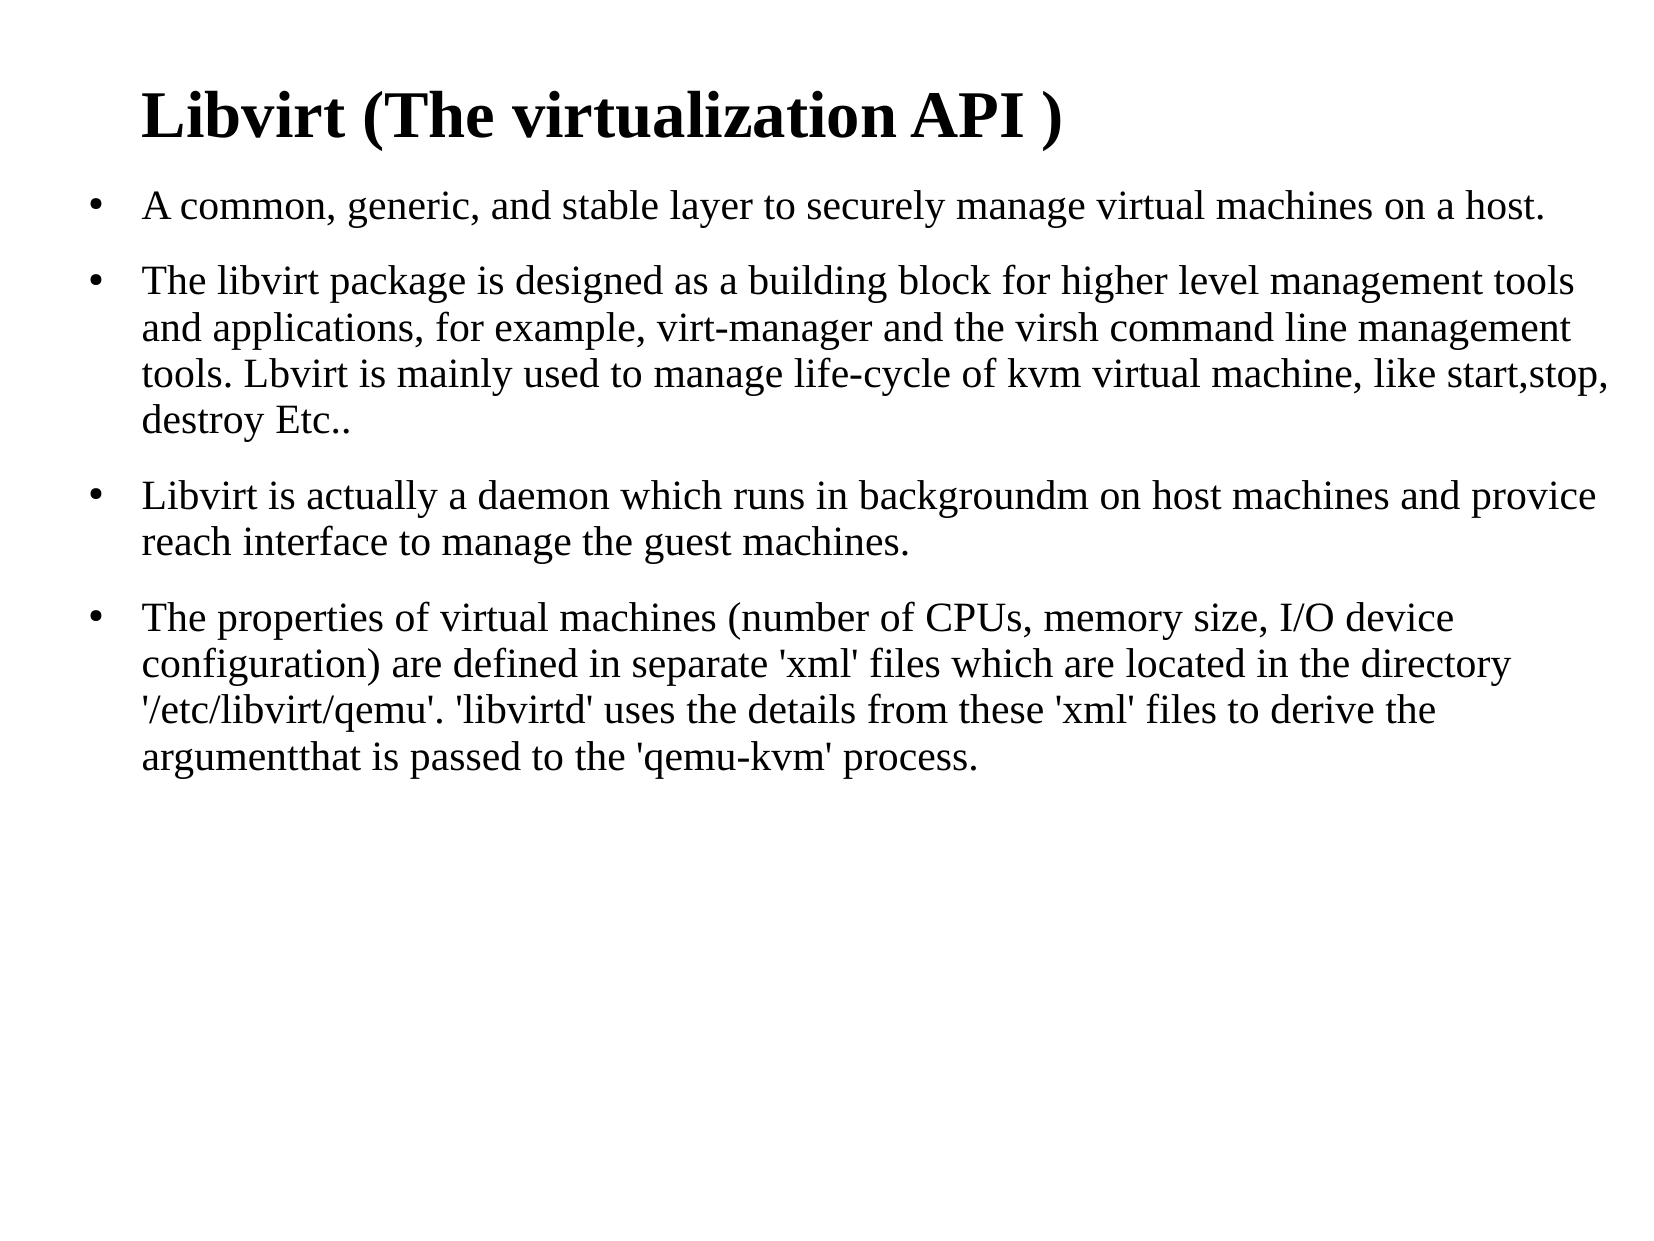

# Libvirt (The virtualization API )
A common, generic, and stable layer to securely manage virtual machines on a host.
The libvirt package is designed as a building block for higher level management tools and applications, for example, virt-manager and the virsh command line management tools. Lbvirt is mainly used to manage life-cycle of kvm virtual machine, like start,stop, destroy Etc..
Libvirt is actually a daemon which runs in backgroundm on host machines and provice reach interface to manage the guest machines.
The properties of virtual machines (number of CPUs, memory size, I/O device configuration) are defined in separate 'xml' files which are located in the directory '/etc/libvirt/qemu'. 'libvirtd' uses the details from these 'xml' files to derive the argumentthat is passed to the 'qemu-kvm' process.